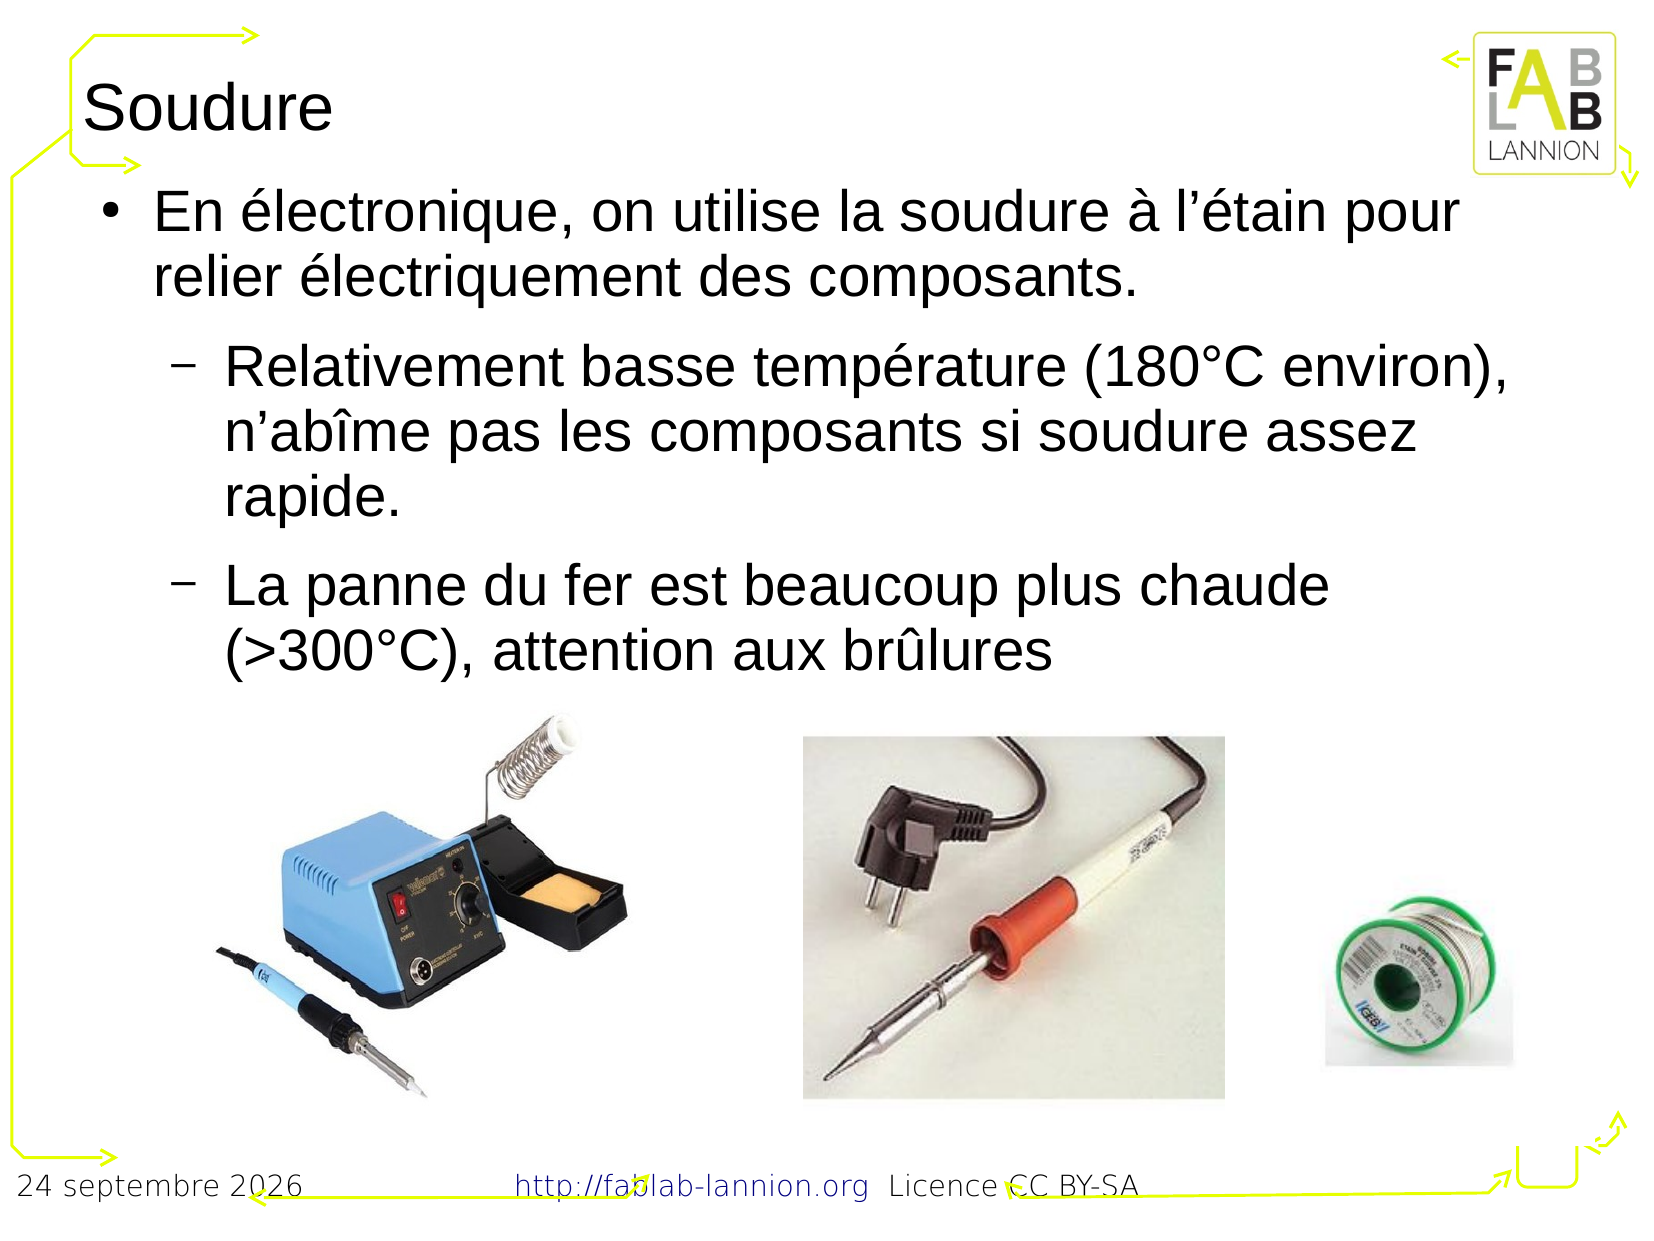

# Soudure
En électronique, on utilise la soudure à l’étain pour relier électriquement des composants.
Relativement basse température (180°C environ), n’abîme pas les composants si soudure assez rapide.
La panne du fer est beaucoup plus chaude (>300°C), attention aux brûlures